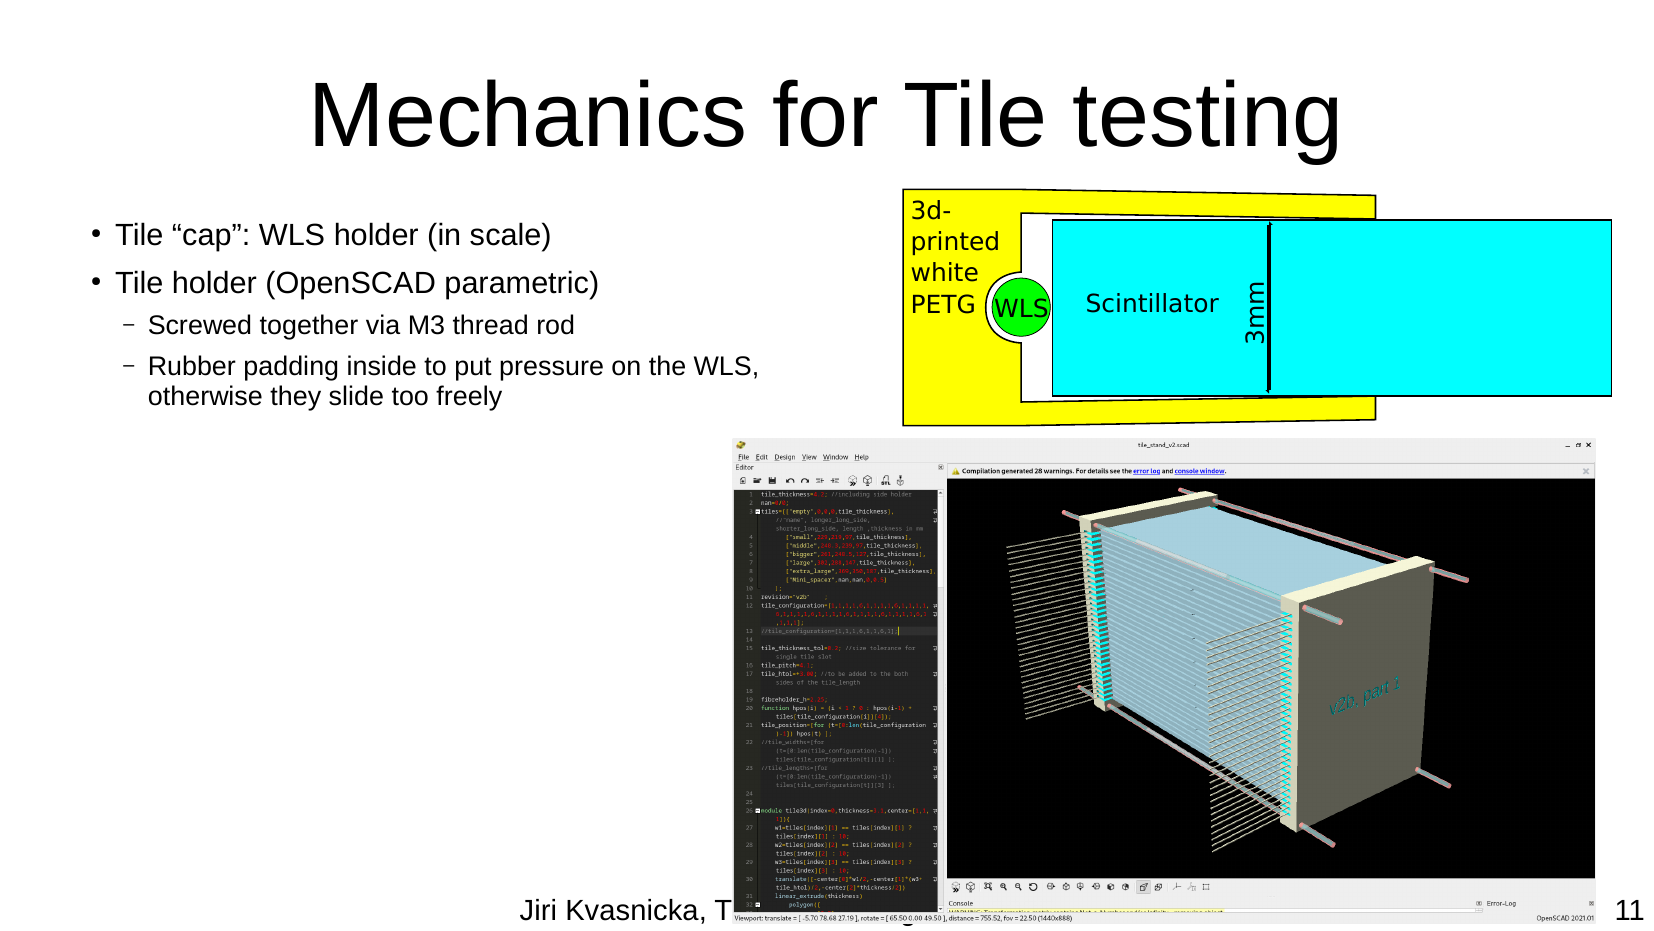

# Mechanics for Tile testing
Tile “cap”: WLS holder (in scale)
Tile holder (OpenSCAD parametric)
Screwed together via M3 thread rod
Rubber padding inside to put pressure on the WLS, otherwise they slide too freely